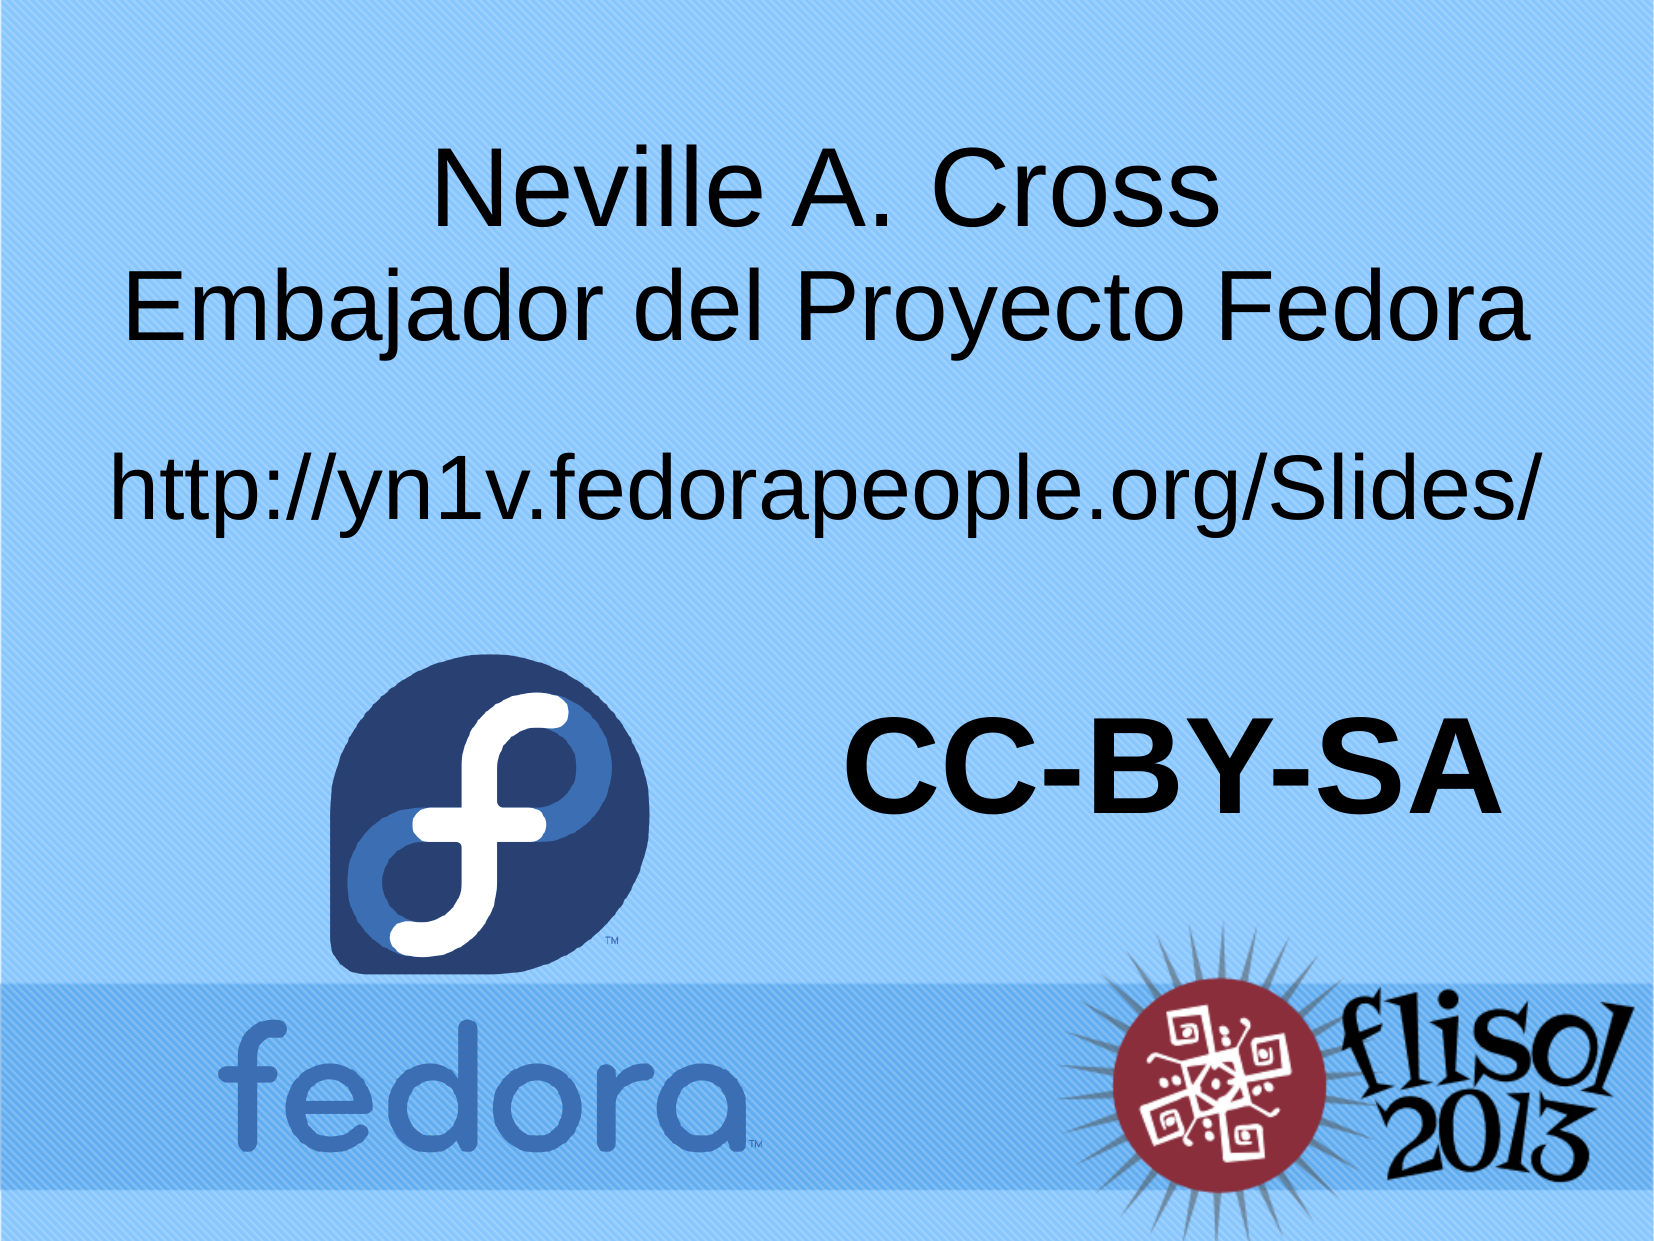

# Neville A. Cross
Embajador del Proyecto Fedora
http://yn1v.fedorapeople.org/Slides/
CC-BY-SA